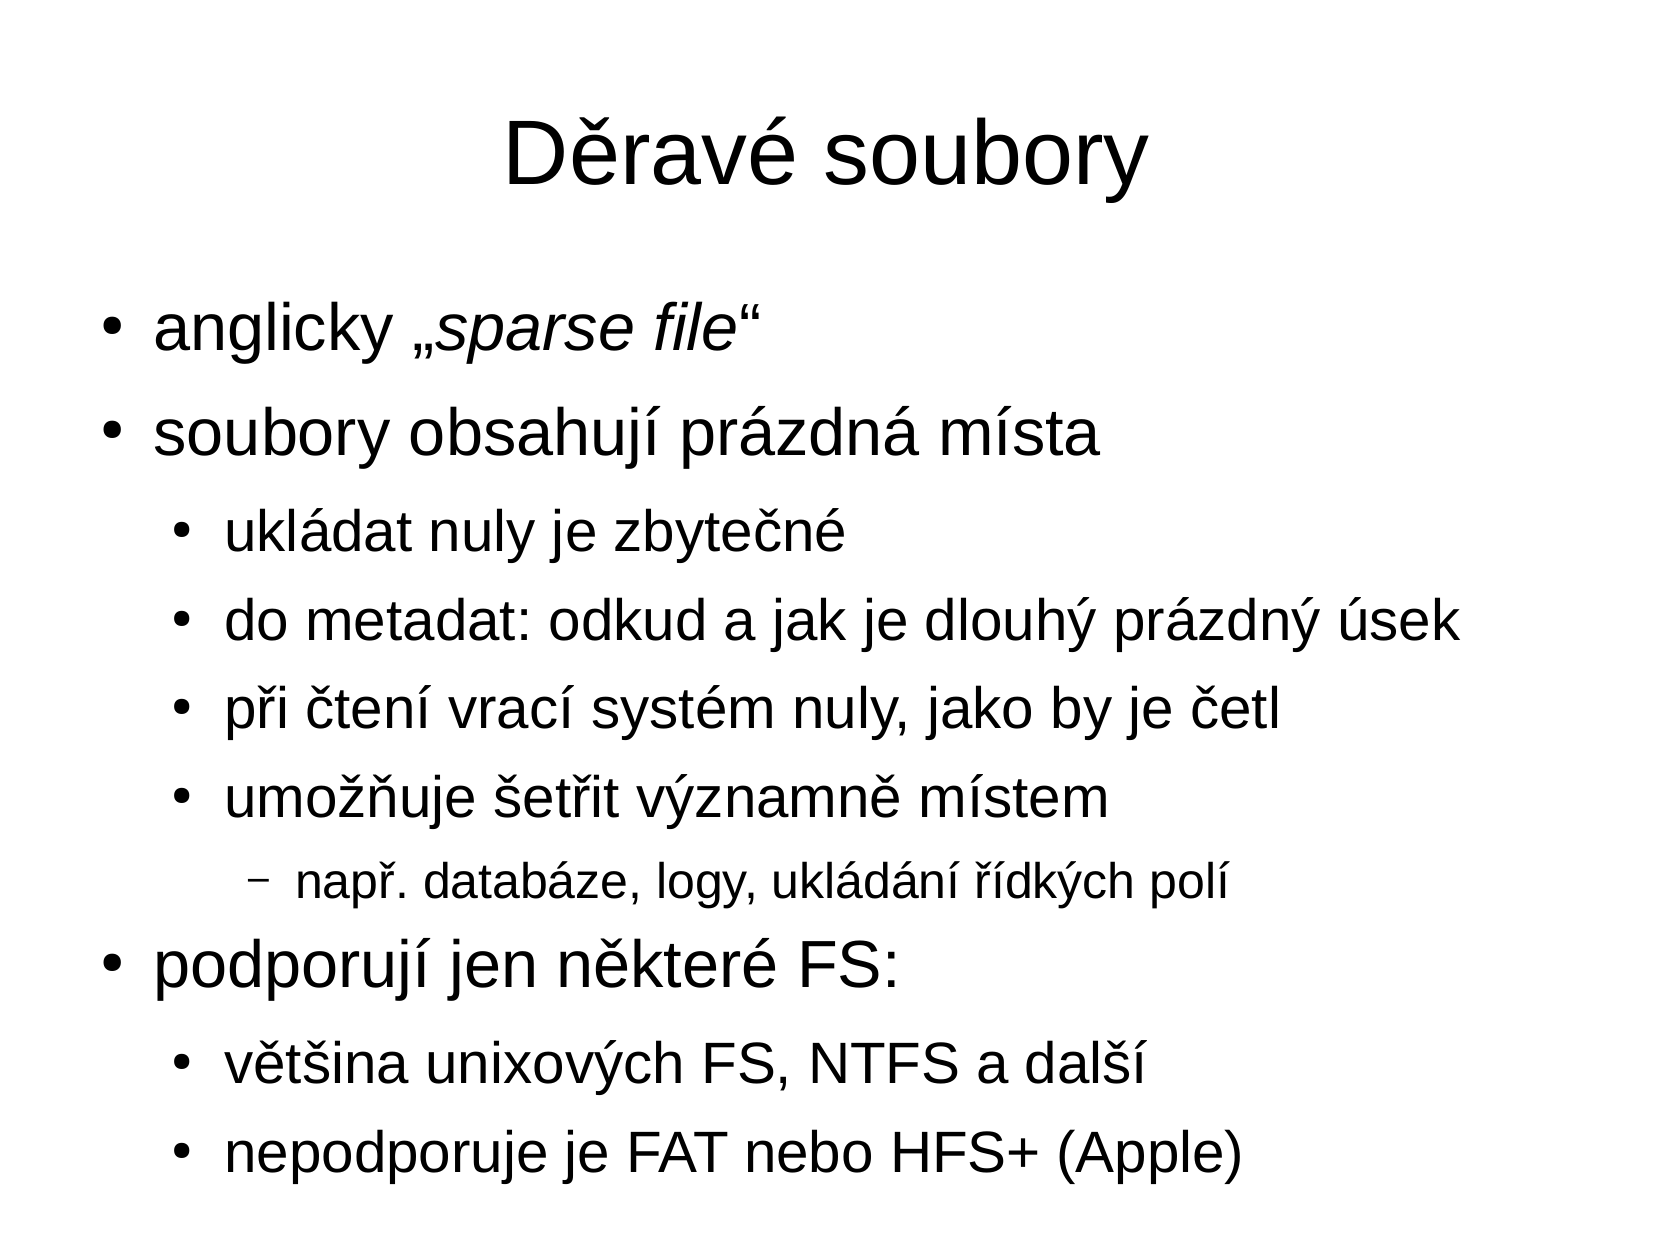

# Děravé soubory
anglicky „sparse file“
soubory obsahují prázdná místa
ukládat nuly je zbytečné
do metadat: odkud a jak je dlouhý prázdný úsek
při čtení vrací systém nuly, jako by je četl
umožňuje šetřit významně místem
např. databáze, logy, ukládání řídkých polí
podporují jen některé FS:
většina unixových FS, NTFS a další
nepodporuje je FAT nebo HFS+ (Apple)